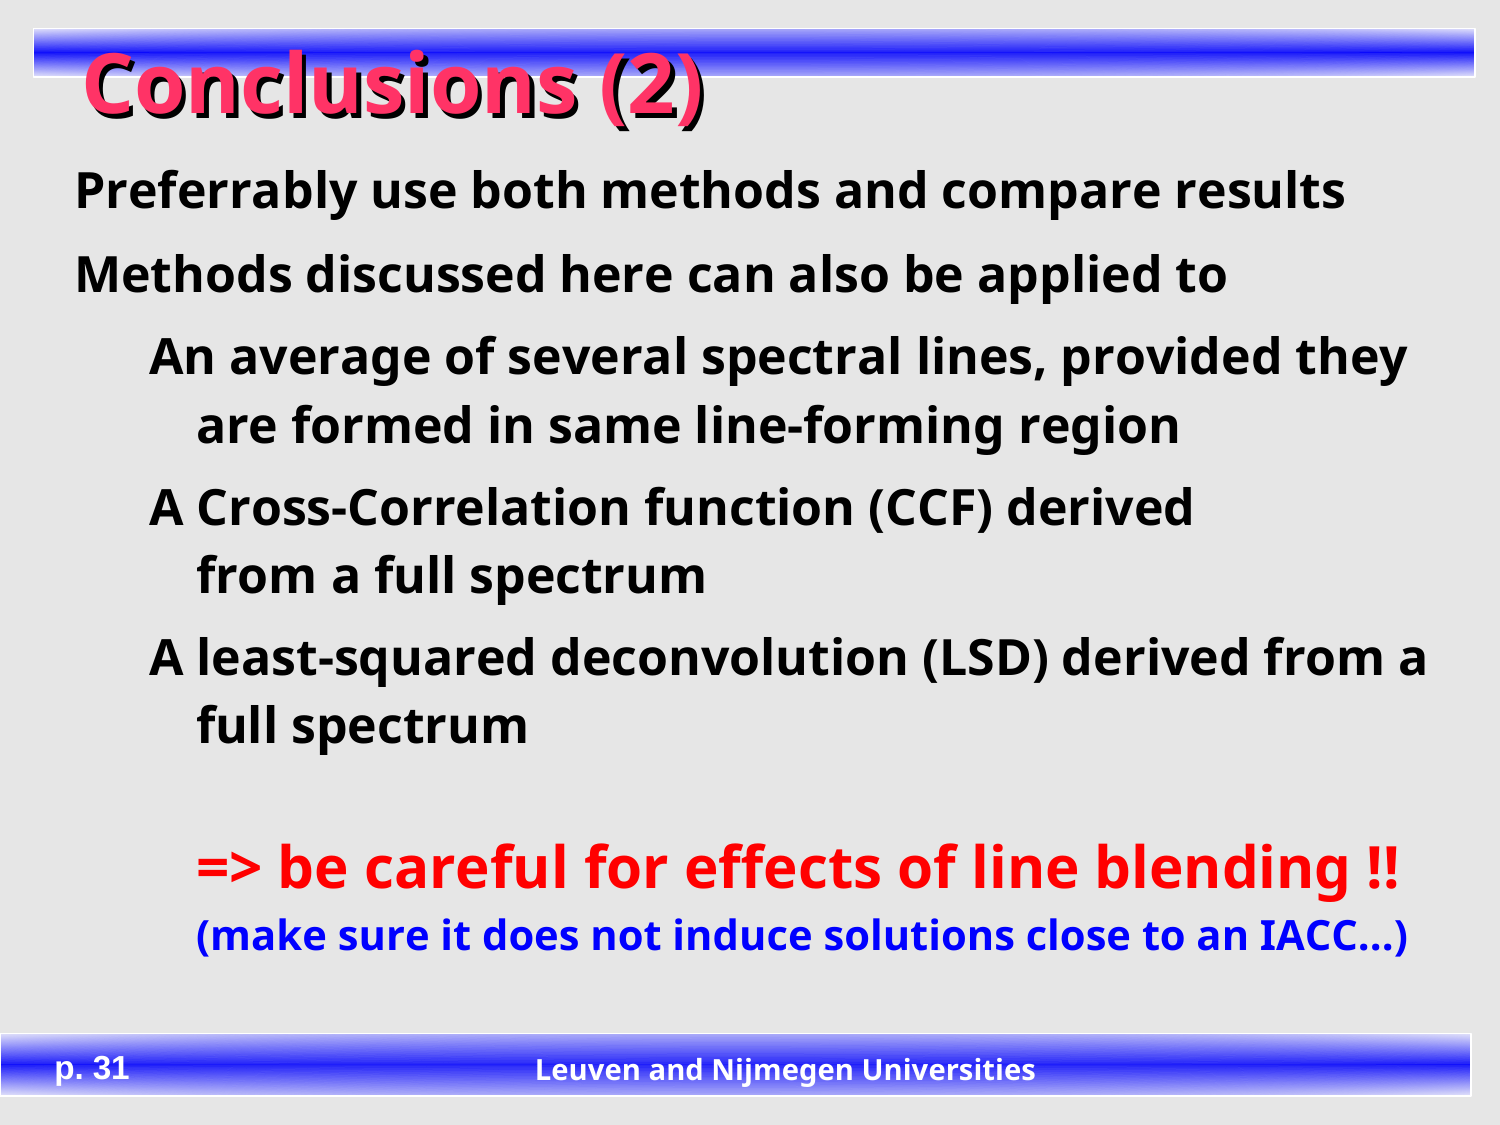

# Conclusions (2)
Preferrably use both methods and compare results
Methods discussed here can also be applied to
An average of several spectral lines, provided they are formed in same line-forming region
A Cross-Correlation function (CCF) derived
from a full spectrum
A least-squared deconvolution (LSD) derived from a full spectrum
=> be careful for effects of line blending !!
(make sure it does not induce solutions close to an IACC...)